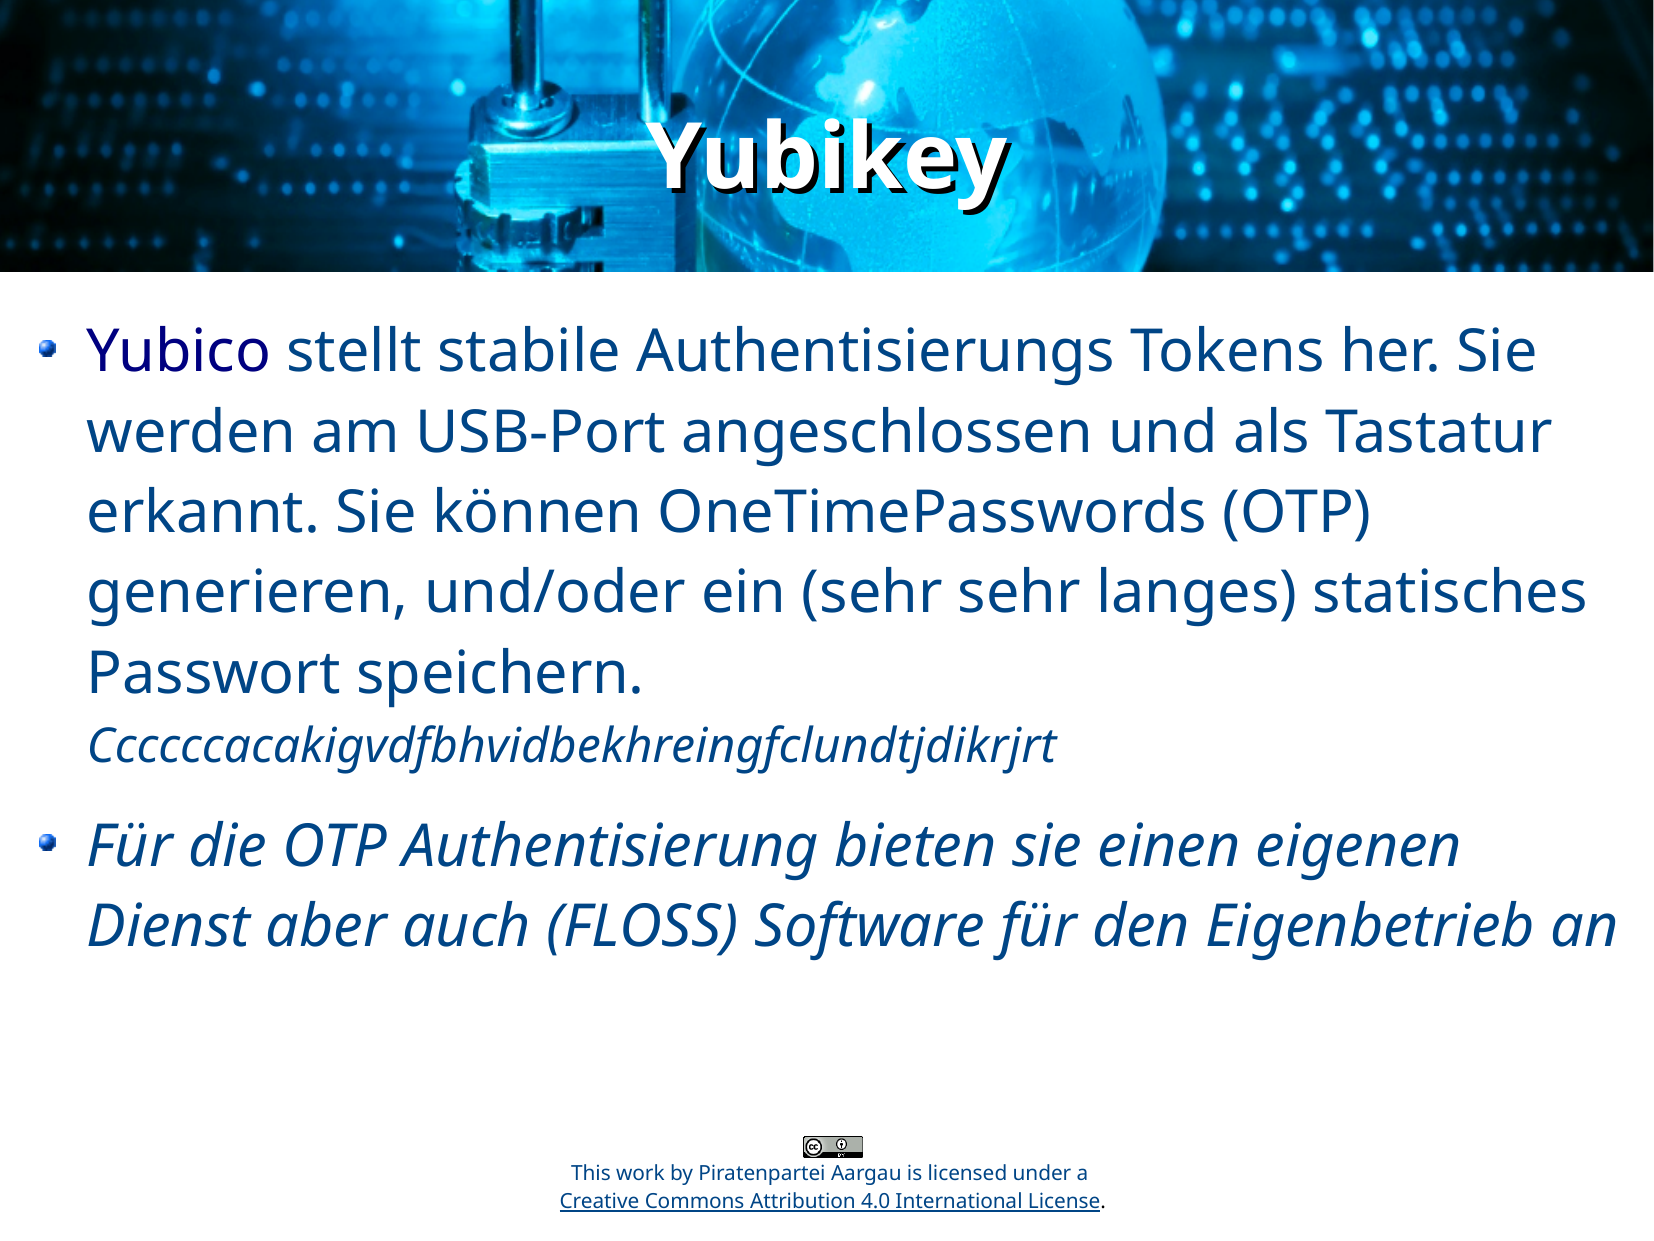

# Yubikey
Yubico stellt stabile Authentisierungs Tokens her. Sie werden am USB-Port angeschlossen und als Tastatur erkannt. Sie können OneTimePasswords (OTP) generieren, und/oder ein (sehr sehr langes) statisches Passwort speichern. Ccccccacakigvdfbhvidbekhreingfclundtjdikrjrt
Für die OTP Authentisierung bieten sie einen eigenen Dienst aber auch (FLOSS) Software für den Eigenbetrieb an